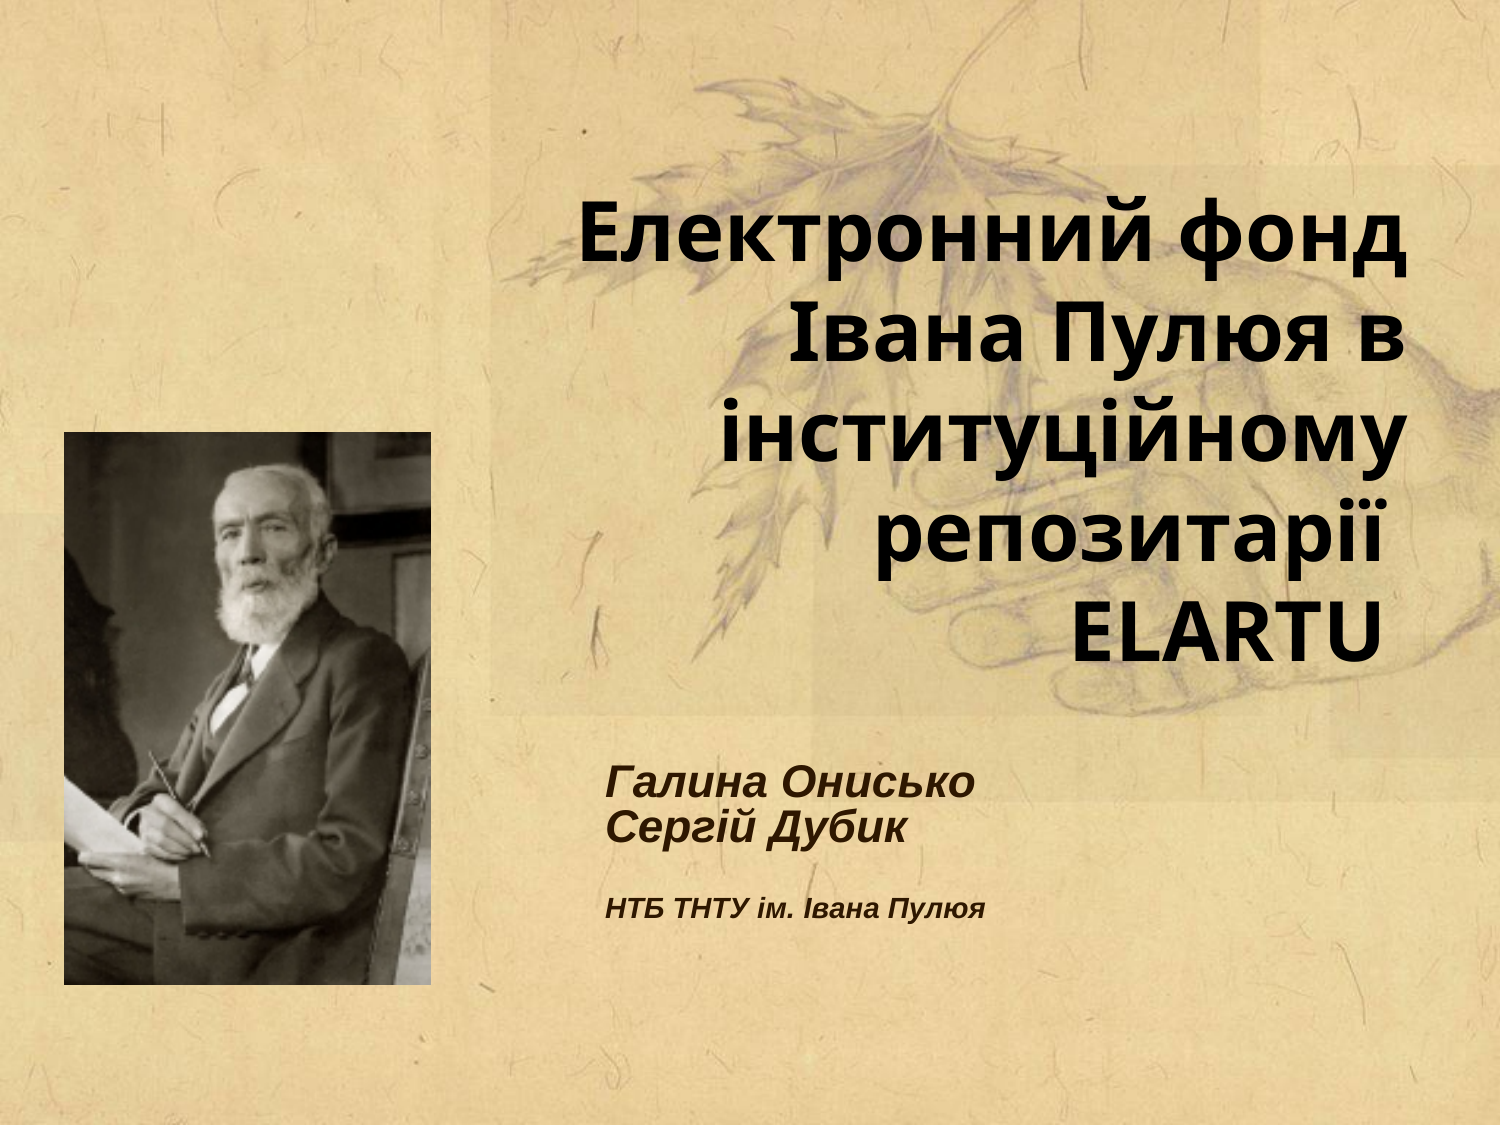

# Електронний фонд Івана Пулюя в інституційному репозитарії ELARTU
Галина Онисько
Сергій Дубик
НТБ ТНТУ ім. Івана Пулюя